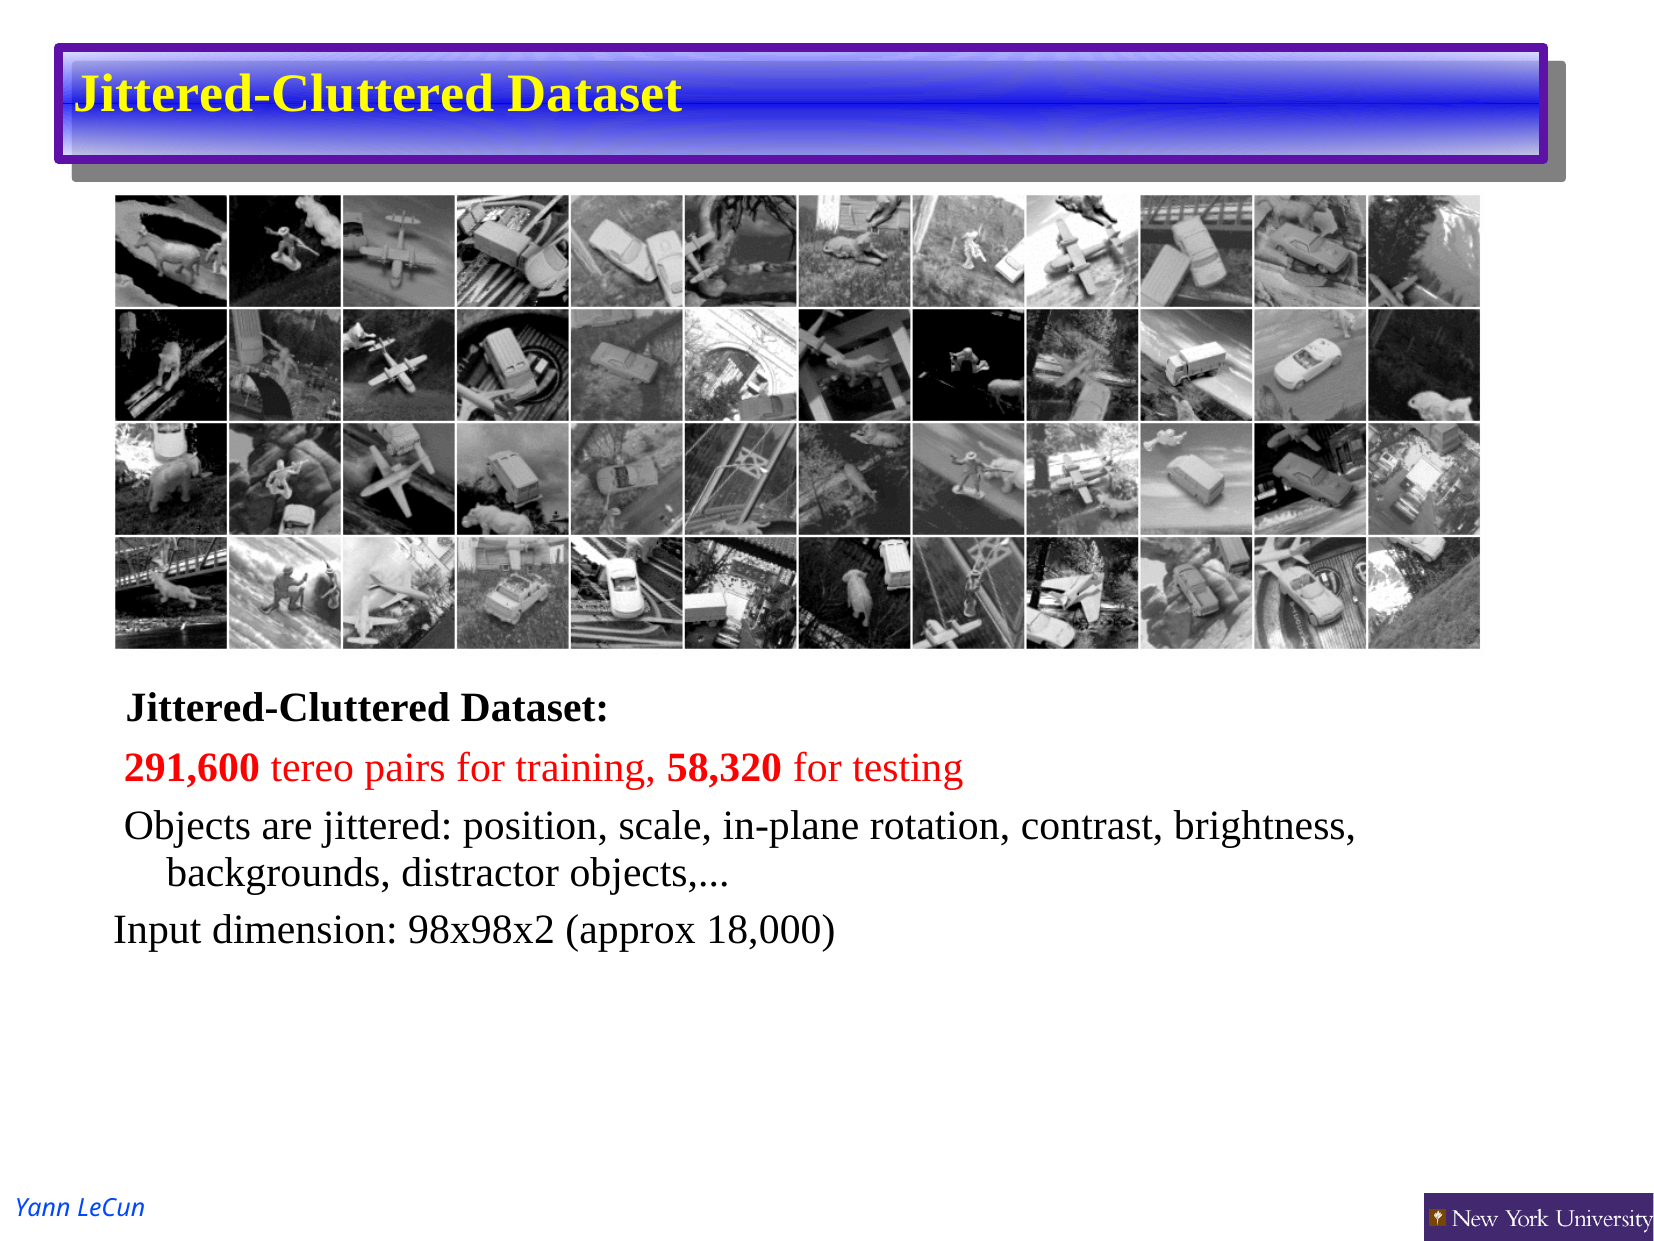

Jittered-Cluttered Dataset
 Jittered-Cluttered Dataset:
 291,600 tereo pairs for training, 58,320 for testing
 Objects are jittered: position, scale, in-plane rotation, contrast, brightness, backgrounds, distractor objects,...
Input dimension: 98x98x2 (approx 18,000)